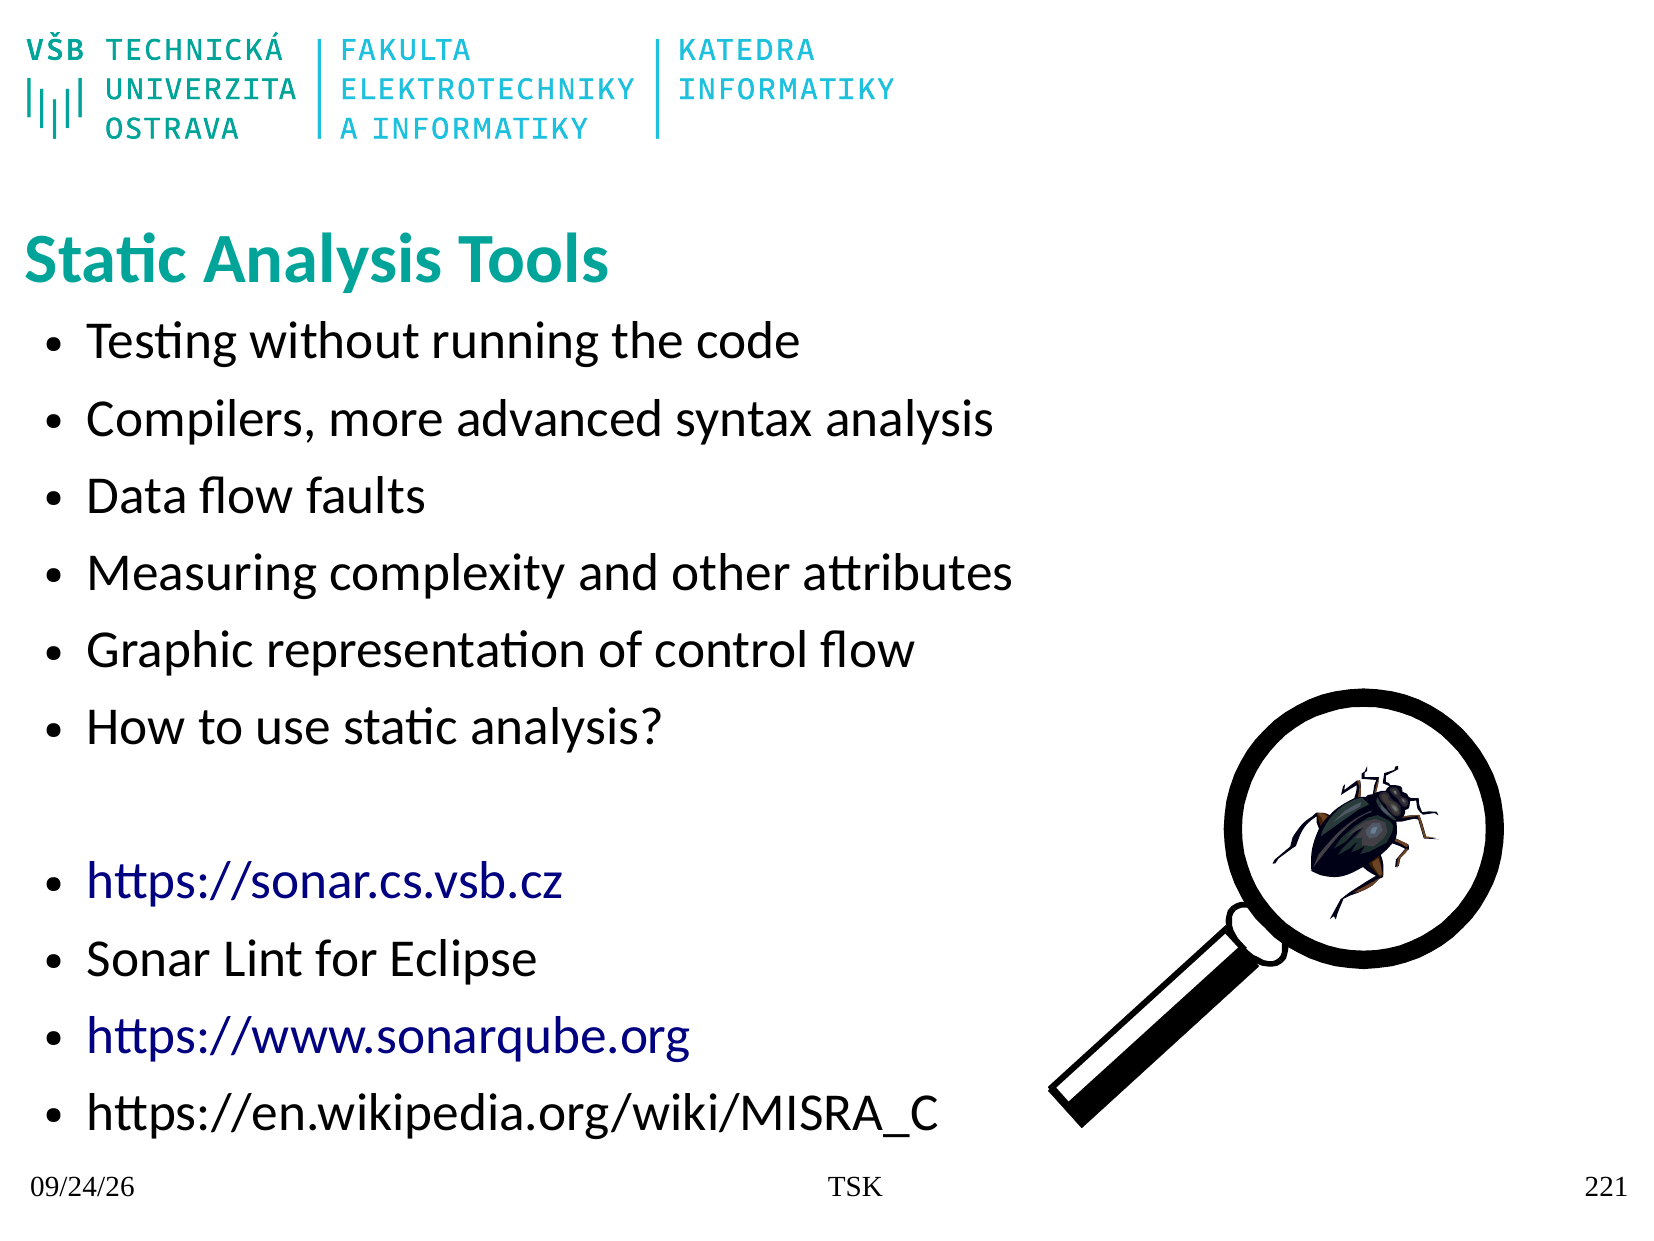

# Static Analysis Tools
Testing without running the code
Compilers, more advanced syntax analysis
Data flow faults
Measuring complexity and other attributes
Graphic representation of control flow
How to use static analysis?
https://sonar.cs.vsb.cz
Sonar Lint for Eclipse
https://www.sonarqube.org
https://en.wikipedia.org/wiki/MISRA_C
TSK
221